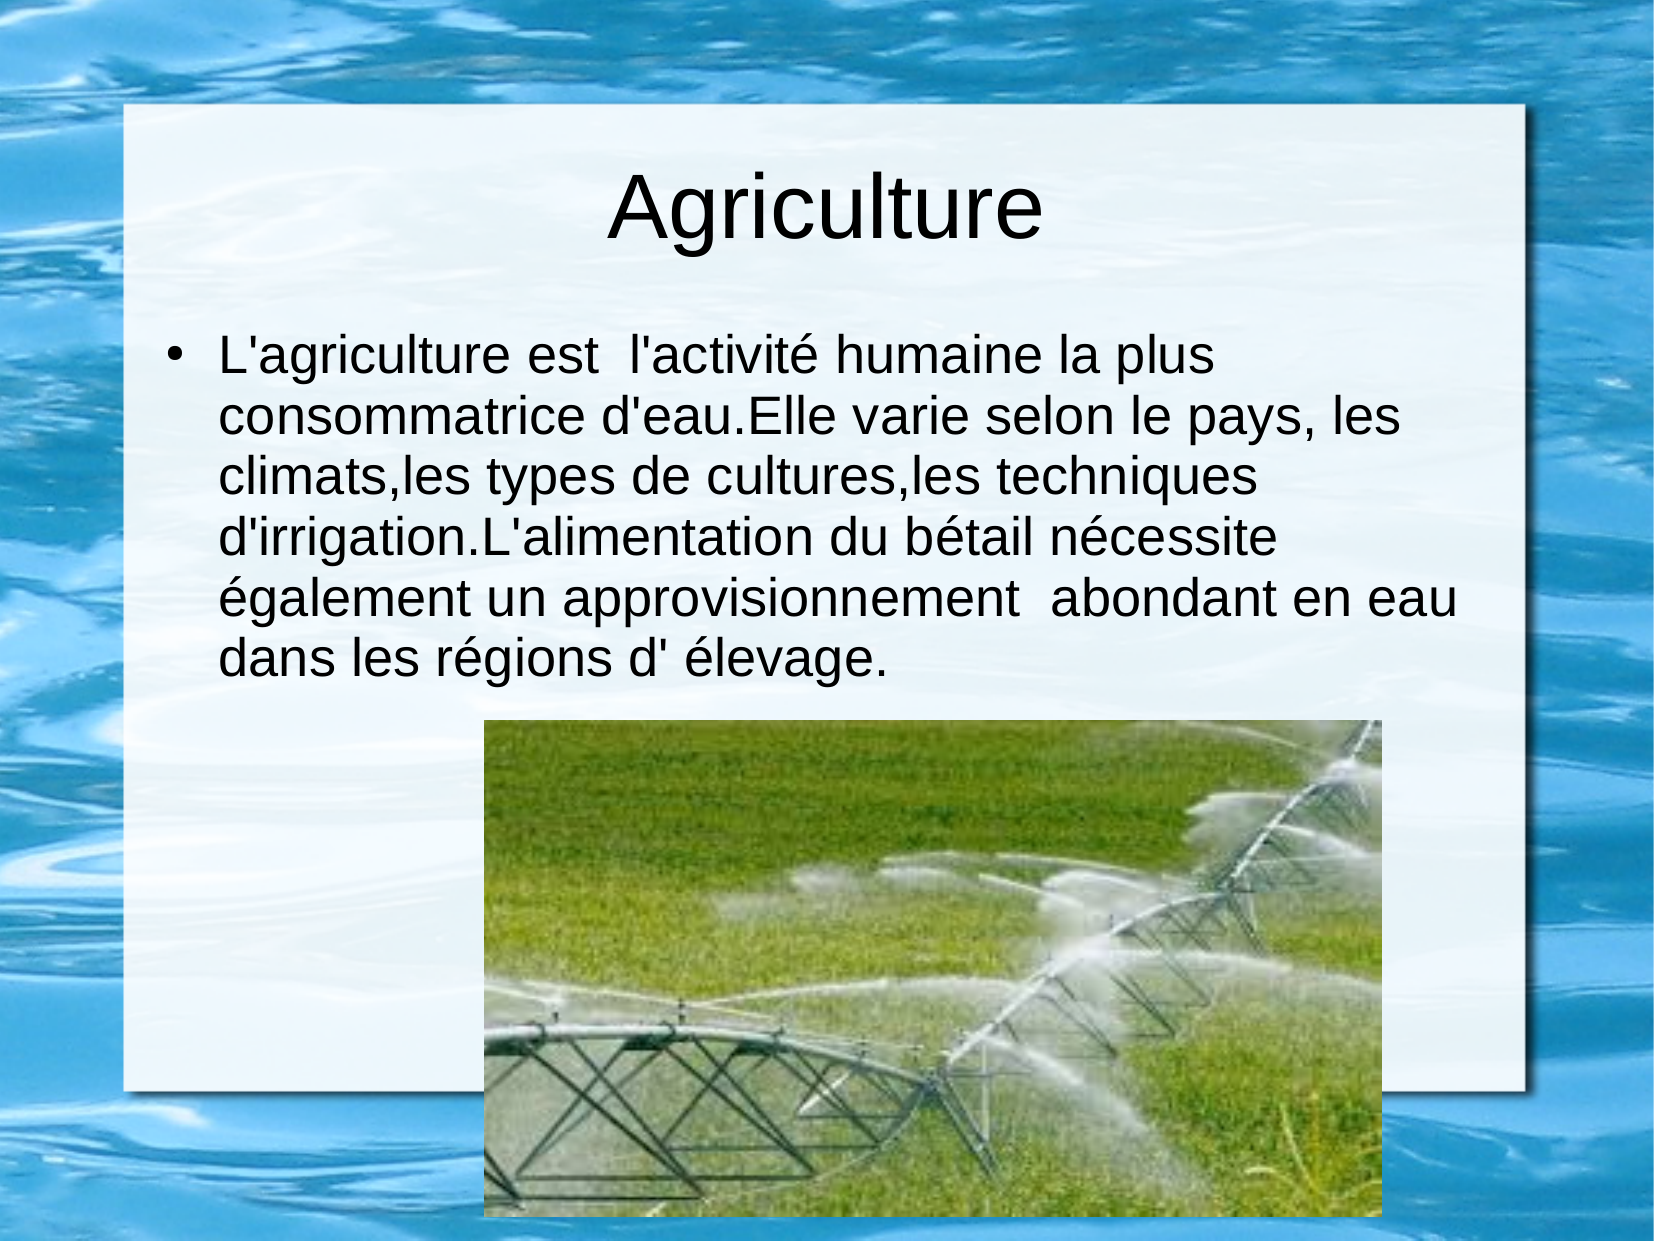

# Agriculture
L'agriculture est l'activité humaine la plus consommatrice d'eau.Elle varie selon le pays, les climats,les types de cultures,les techniques d'irrigation.L'alimentation du bétail nécessite également un approvisionnement abondant en eau dans les régions d' élevage.